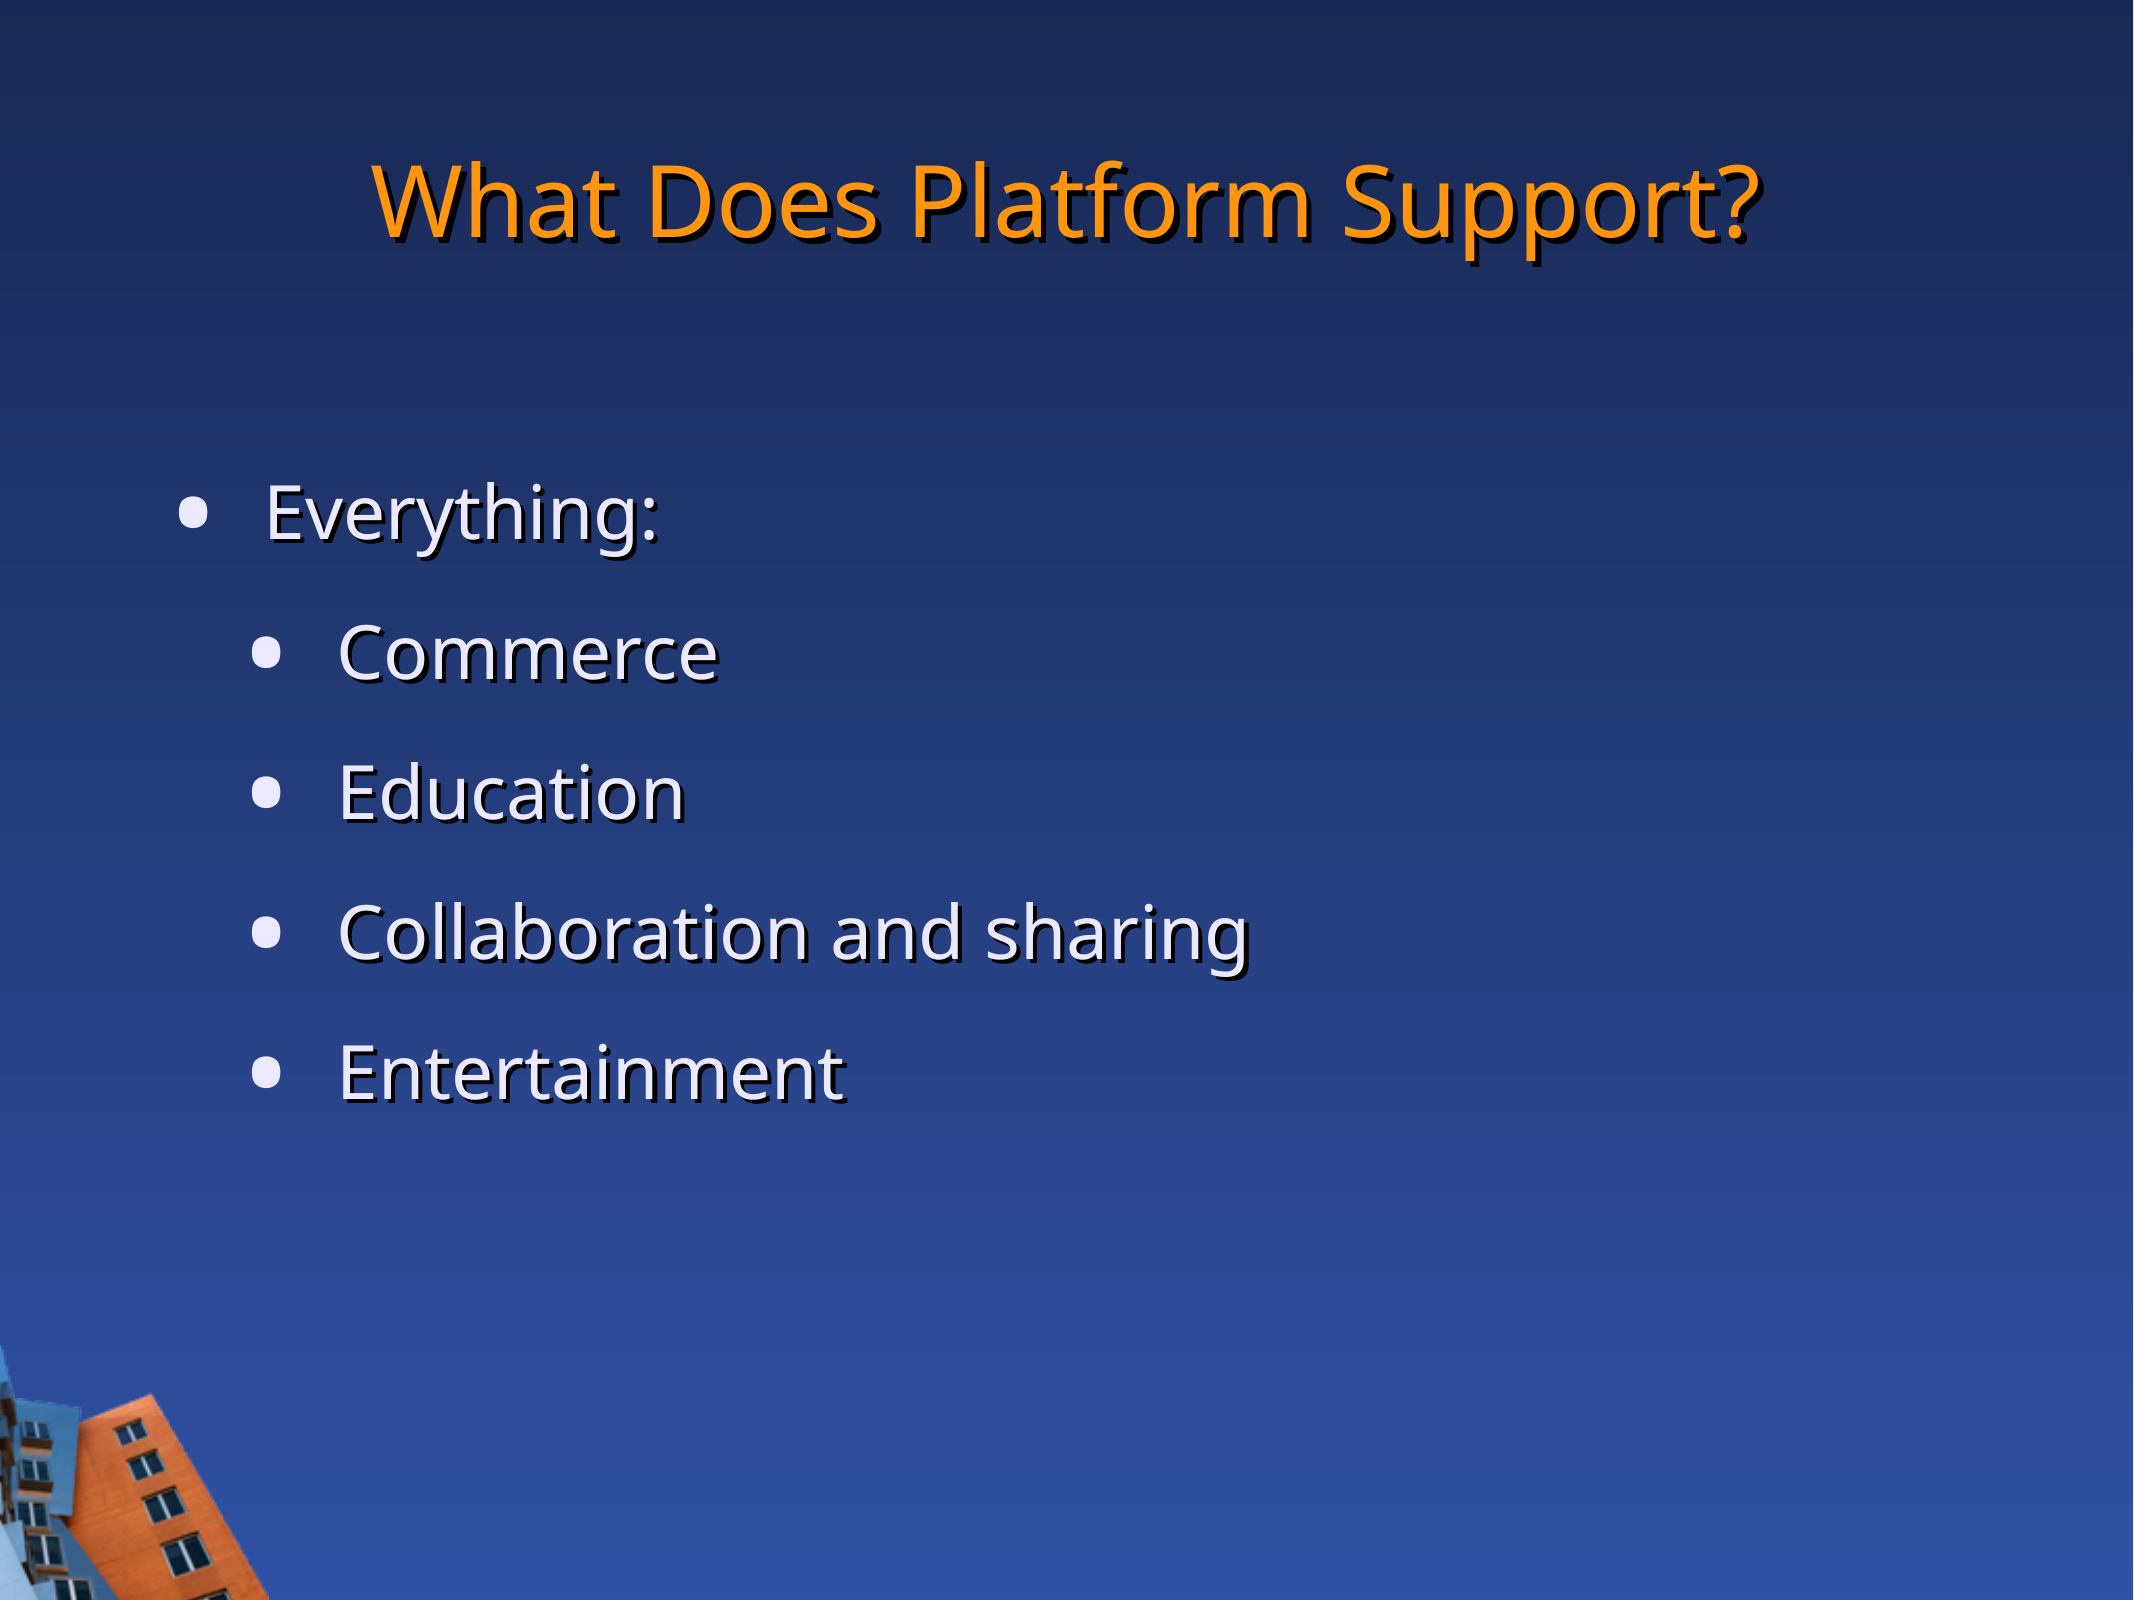

# What Does Platform Support?
Everything:
Commerce
Education
Collaboration and sharing
Entertainment